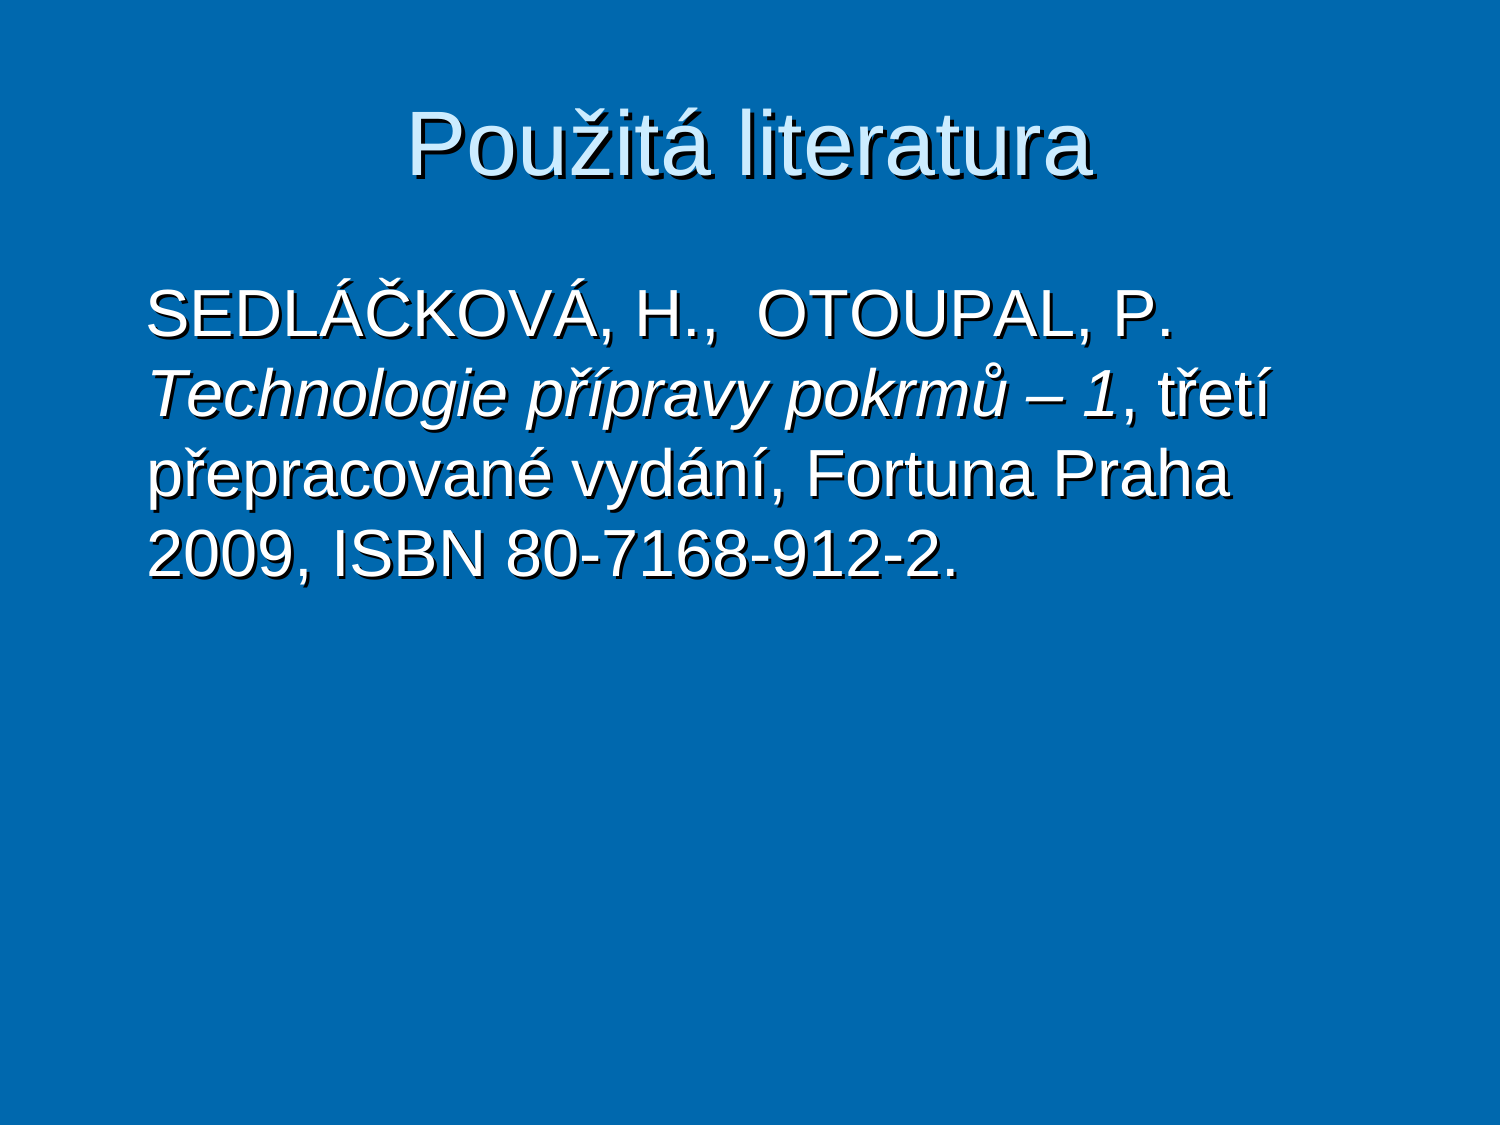

# Použitá literatura
 SEDLÁČKOVÁ, H., OTOUPAL, P. Technologie přípravy pokrmů – 1, třetí přepracované vydání, Fortuna Praha 2009, ISBN 80-7168-912-2.